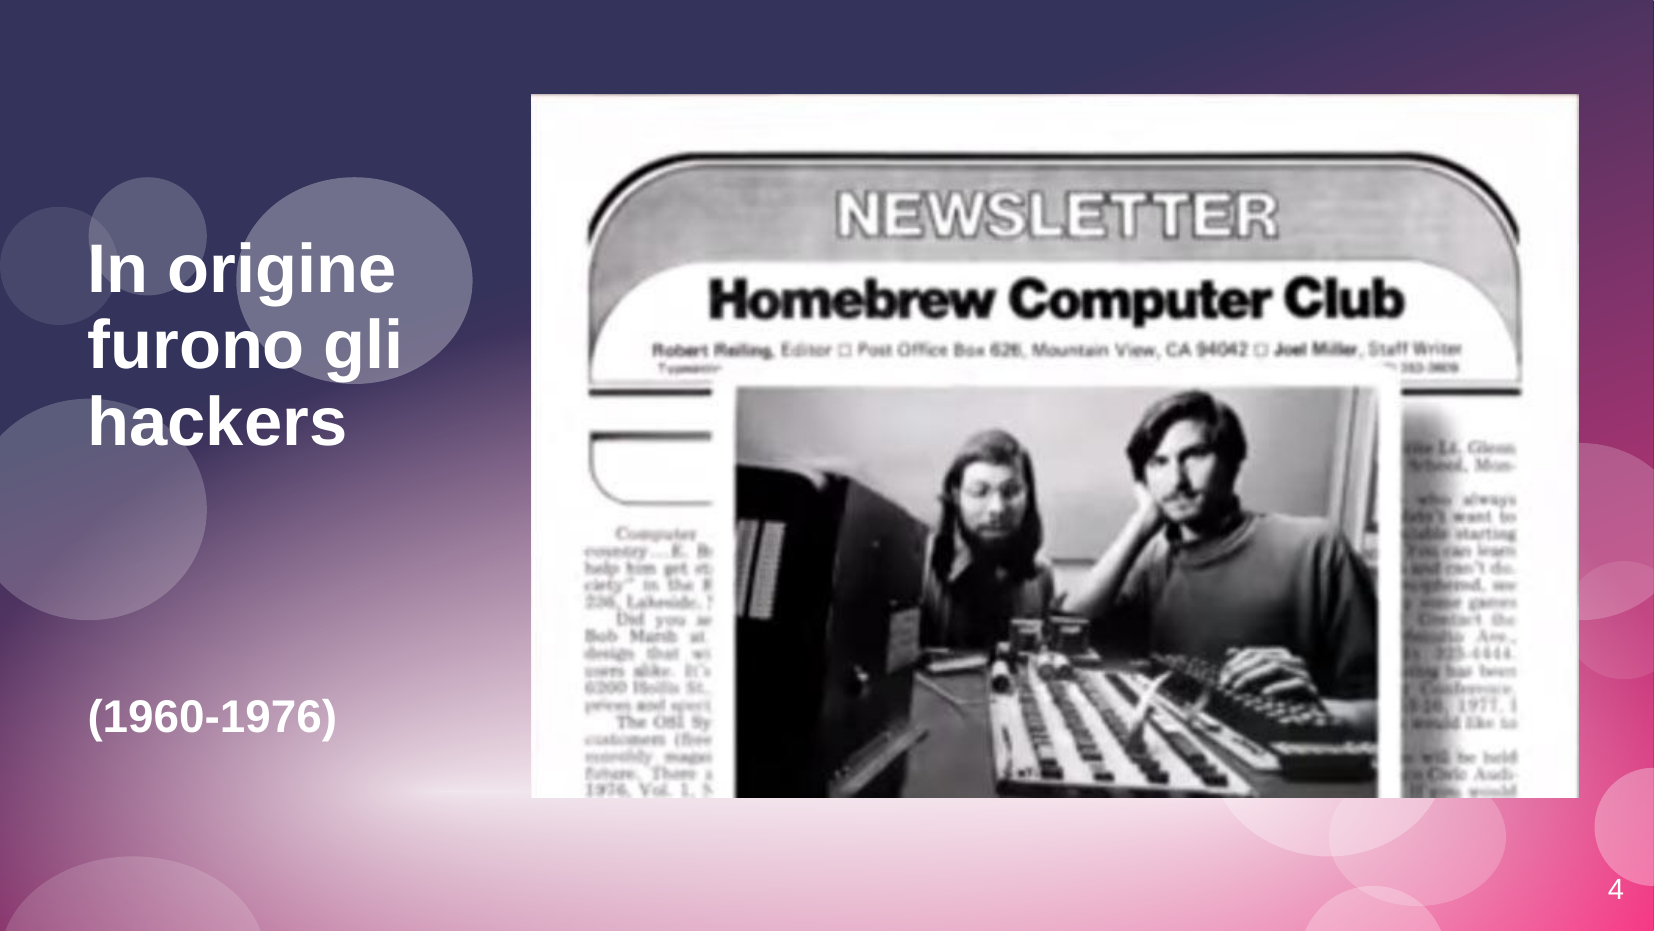

# In origine furono gli hackers (1960-1976)